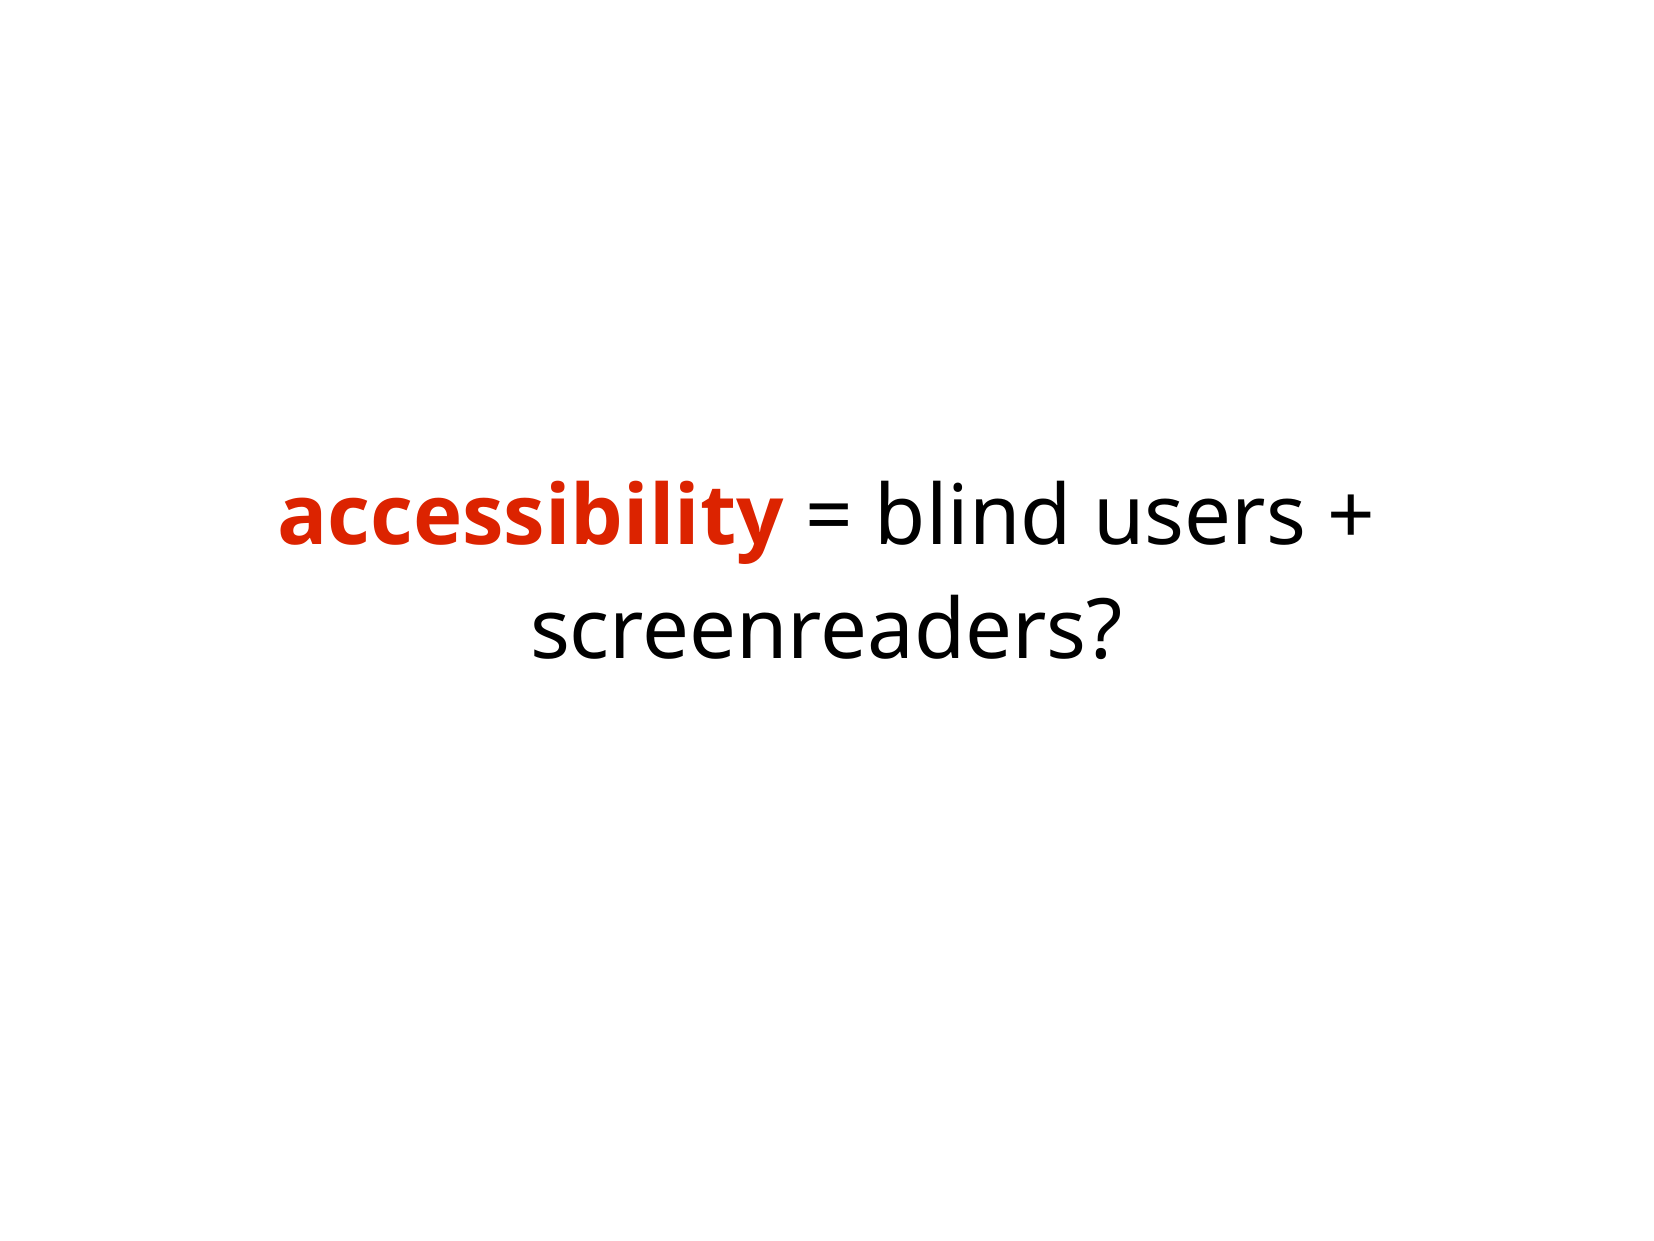

# accessibility = blind users + screenreaders?